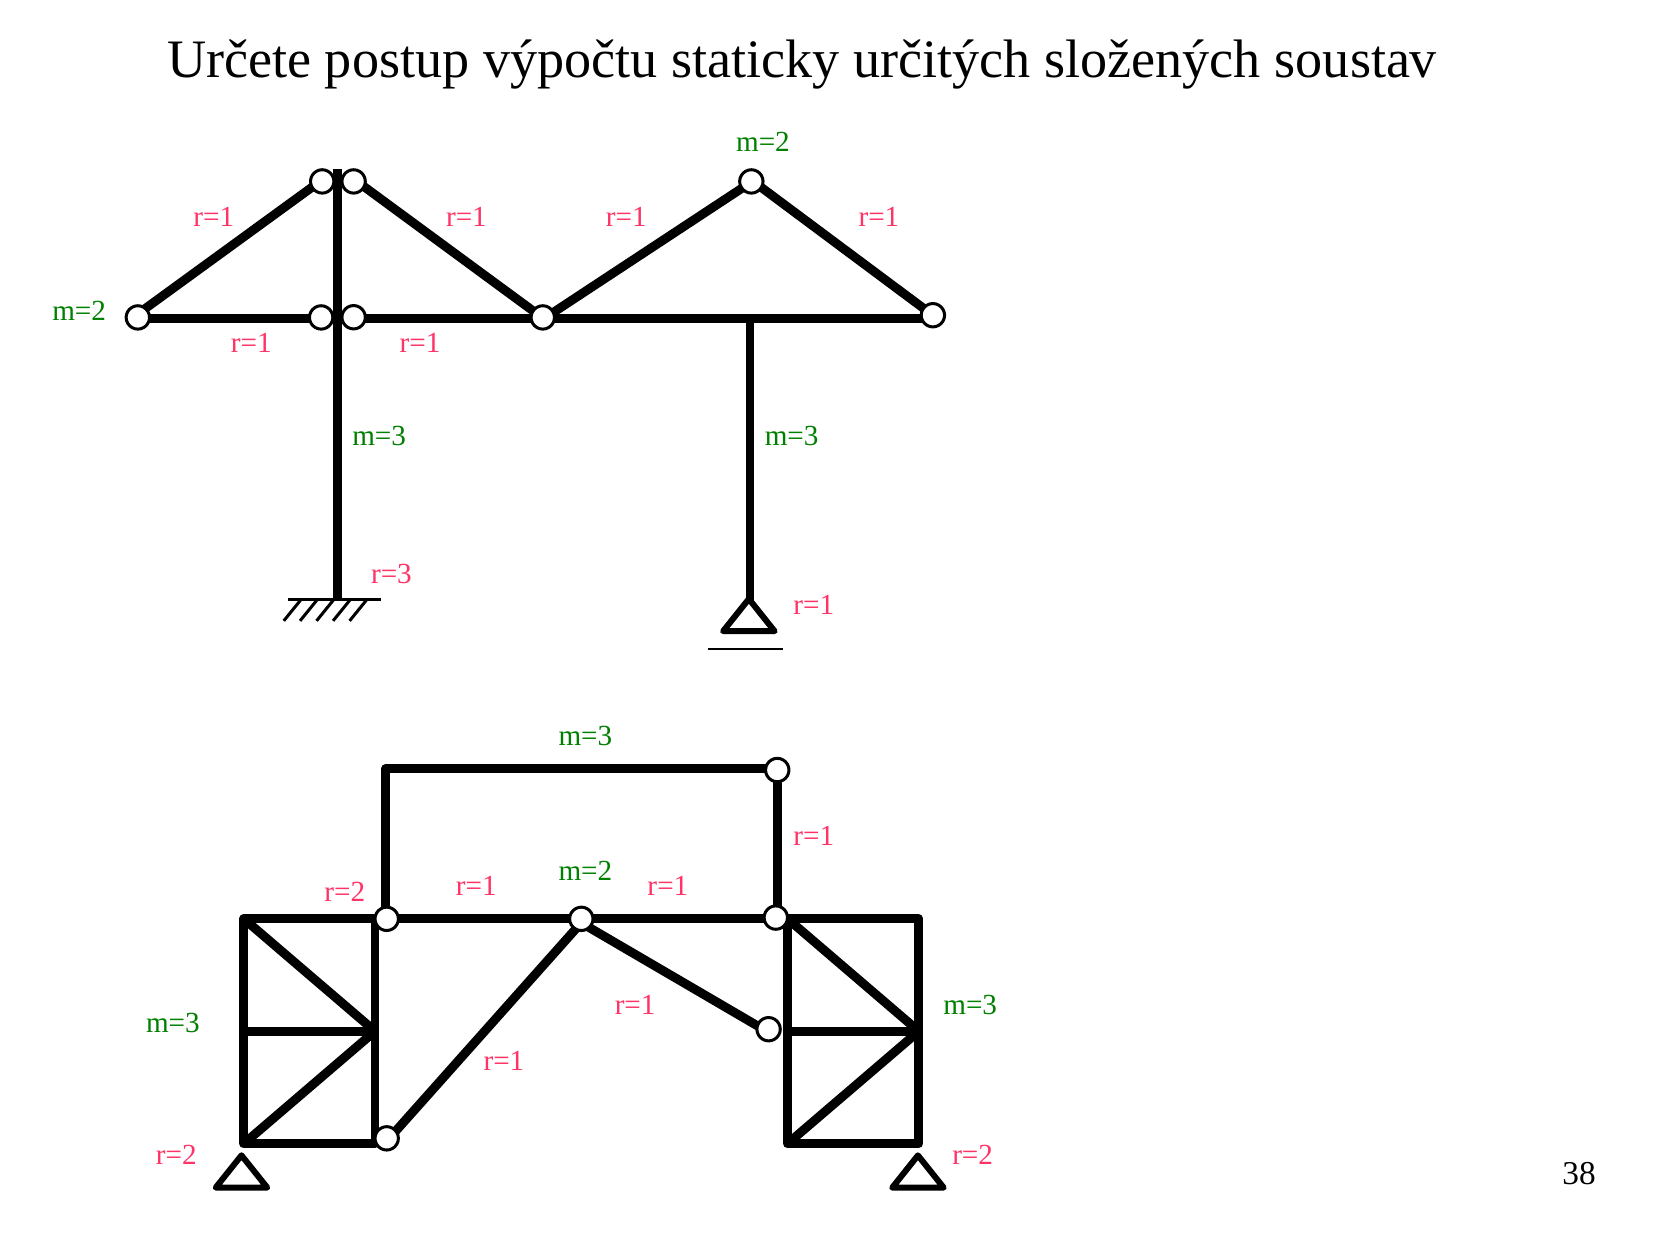

# Určete postup výpočtu staticky určitých složených soustav
m=2
r=1
r=1
r=1
r=1
m=2
r=1
r=1
m=3
m=3
r=3
r=1
m=3
r=1
m=2
r=1
r=1
r=2
r=1
m=3
m=3
r=1
r=2
r=2
38